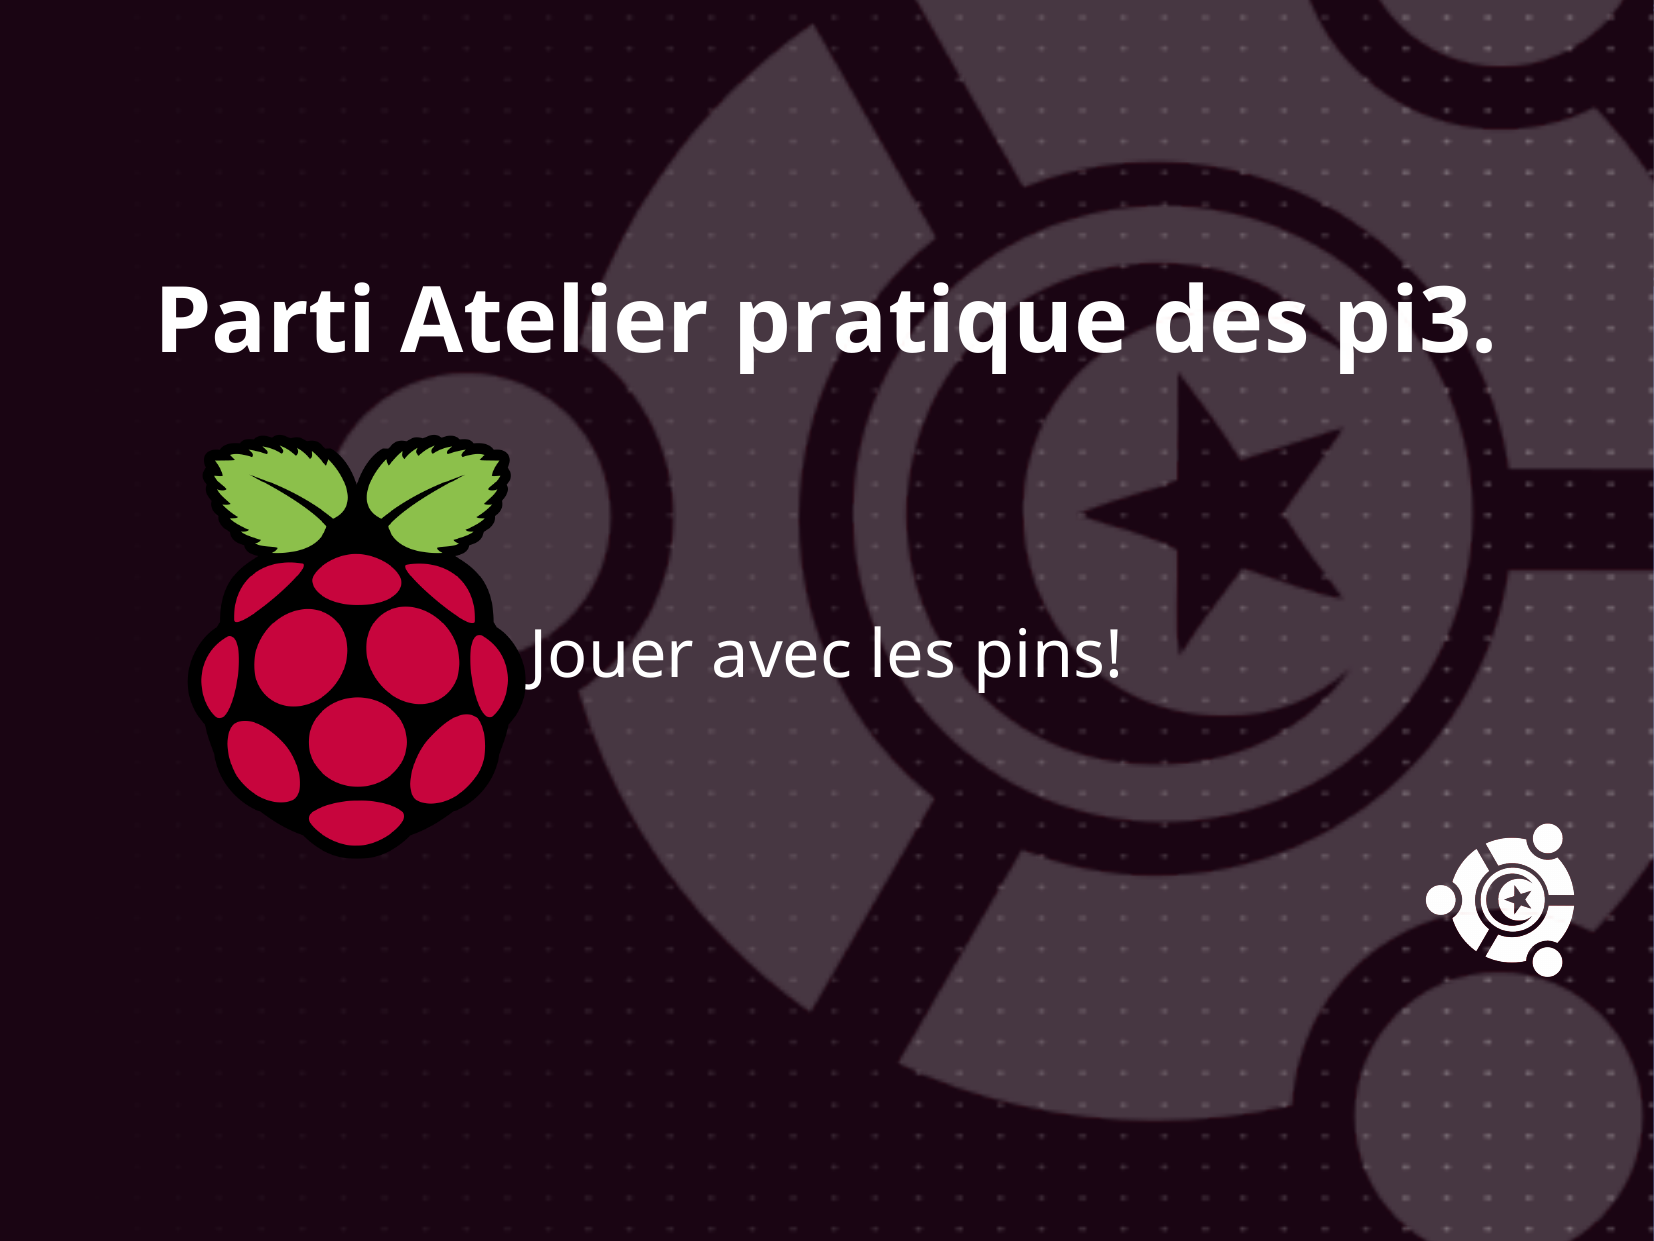

# Parti Atelier pratique des pi3.
Jouer avec les pins!